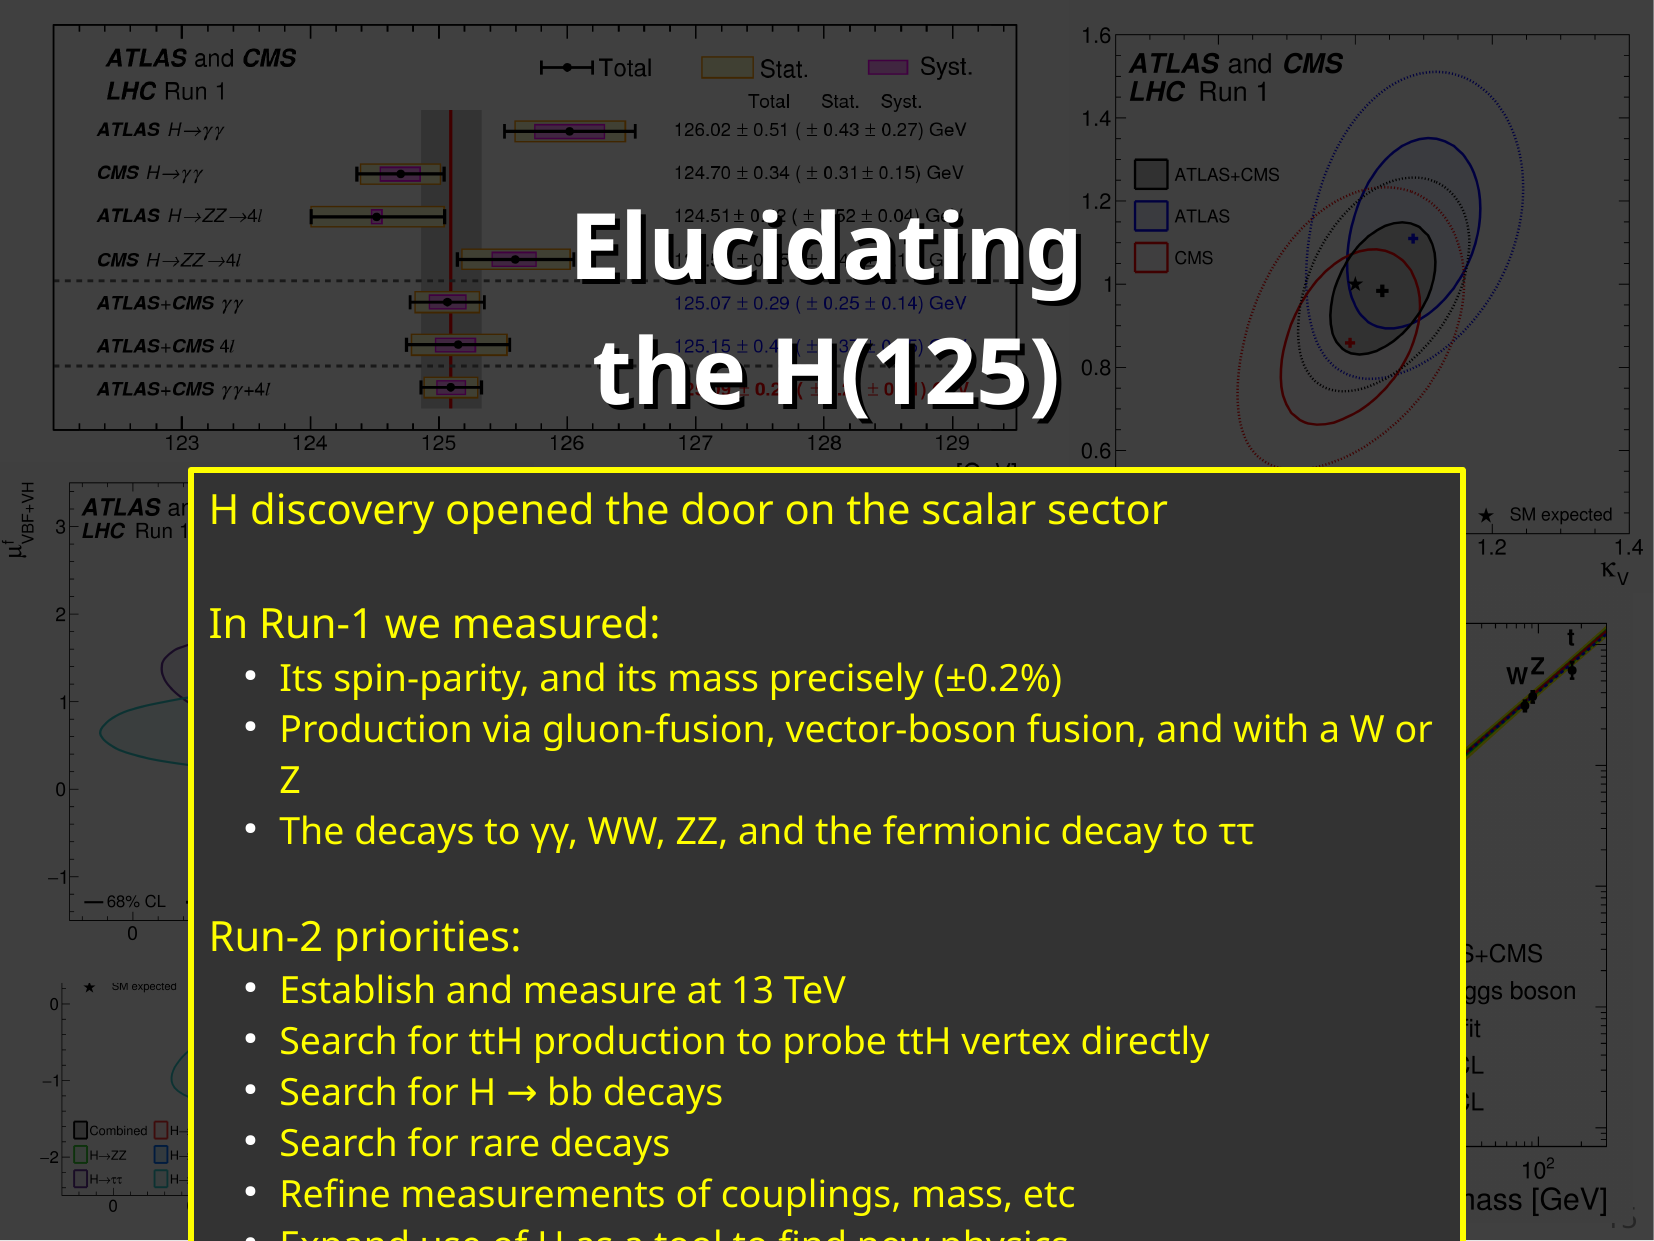

Elucidating the H(125)
H discovery opened the door on the scalar sector
In Run-1 we measured:
Its spin-parity, and its mass precisely (±0.2%)
Production via gluon-fusion, vector-boson fusion, and with a W or Z
The decays to γγ, WW, ZZ, and the fermionic decay to ττ
Run-2 priorities:
Establish and measure at 13 TeV
Search for ttH production to probe ttH vertex directly
Search for H → bb decays
Search for rare decays
Refine measurements of couplings, mass, etc
Expand use of H as a tool to find new physics